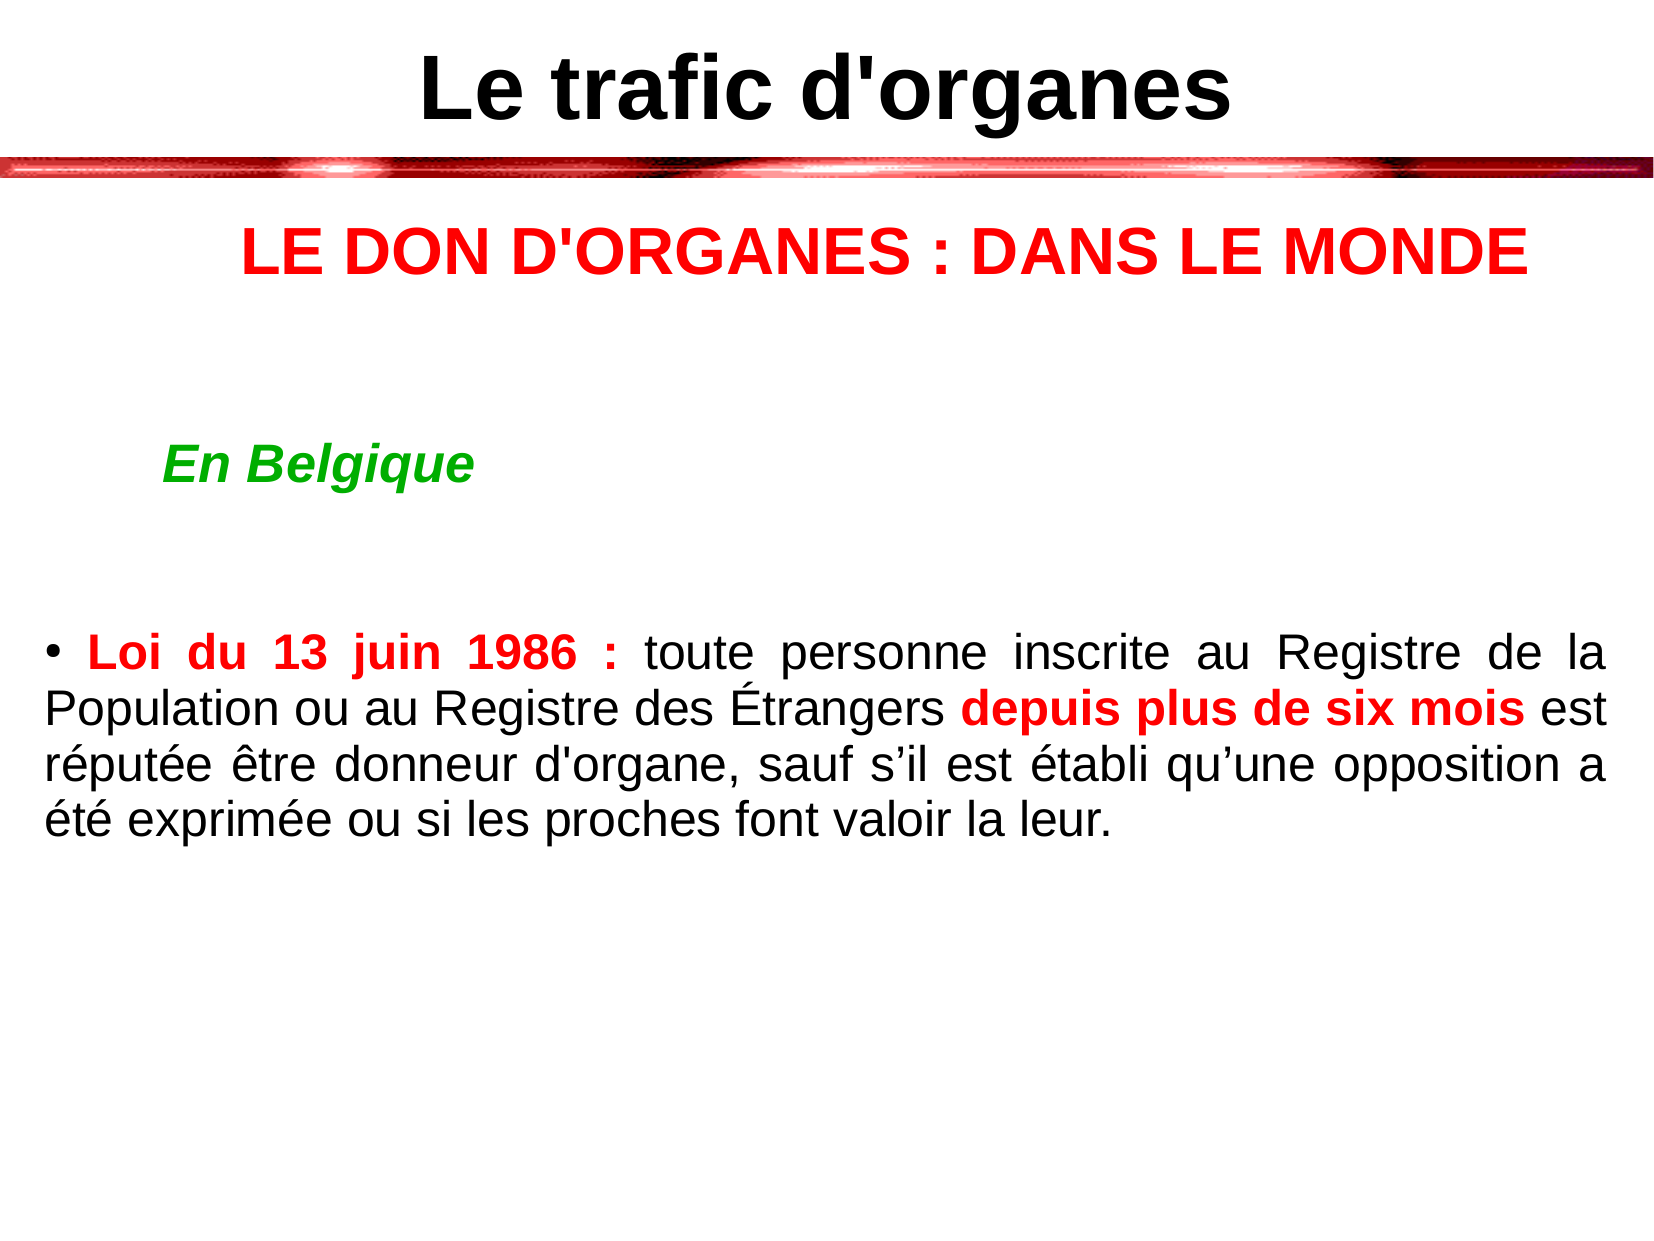

Le trafic d'organes
LE DON D'ORGANES : DANS LE MONDE
En Belgique
 Loi du 13 juin 1986 : toute personne inscrite au Registre de la Population ou au Registre des Étrangers depuis plus de six mois est réputée être donneur d'organe, sauf s’il est établi qu’une opposition a été exprimée ou si les proches font valoir la leur.